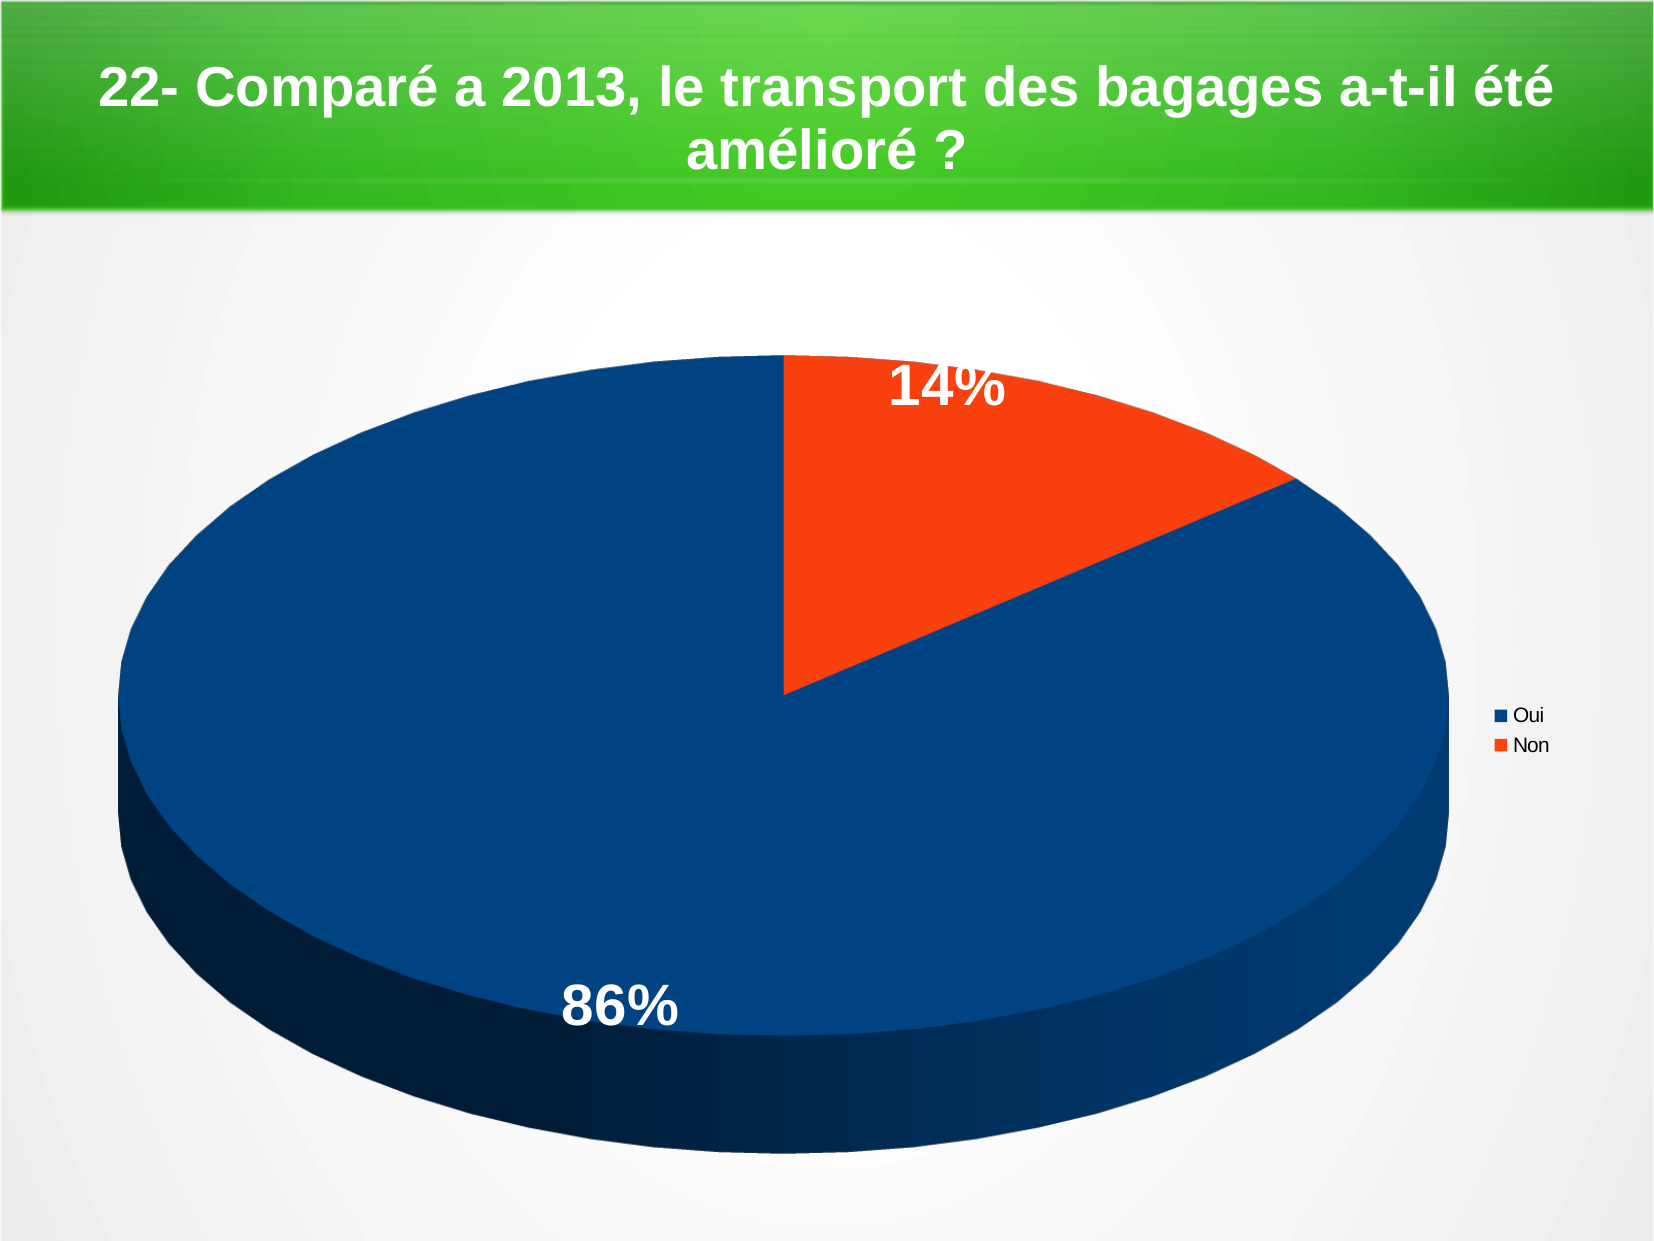

# 22- Comparé a 2013, le transport des bagages a-t-il été amélioré ?
[unsupported chart]